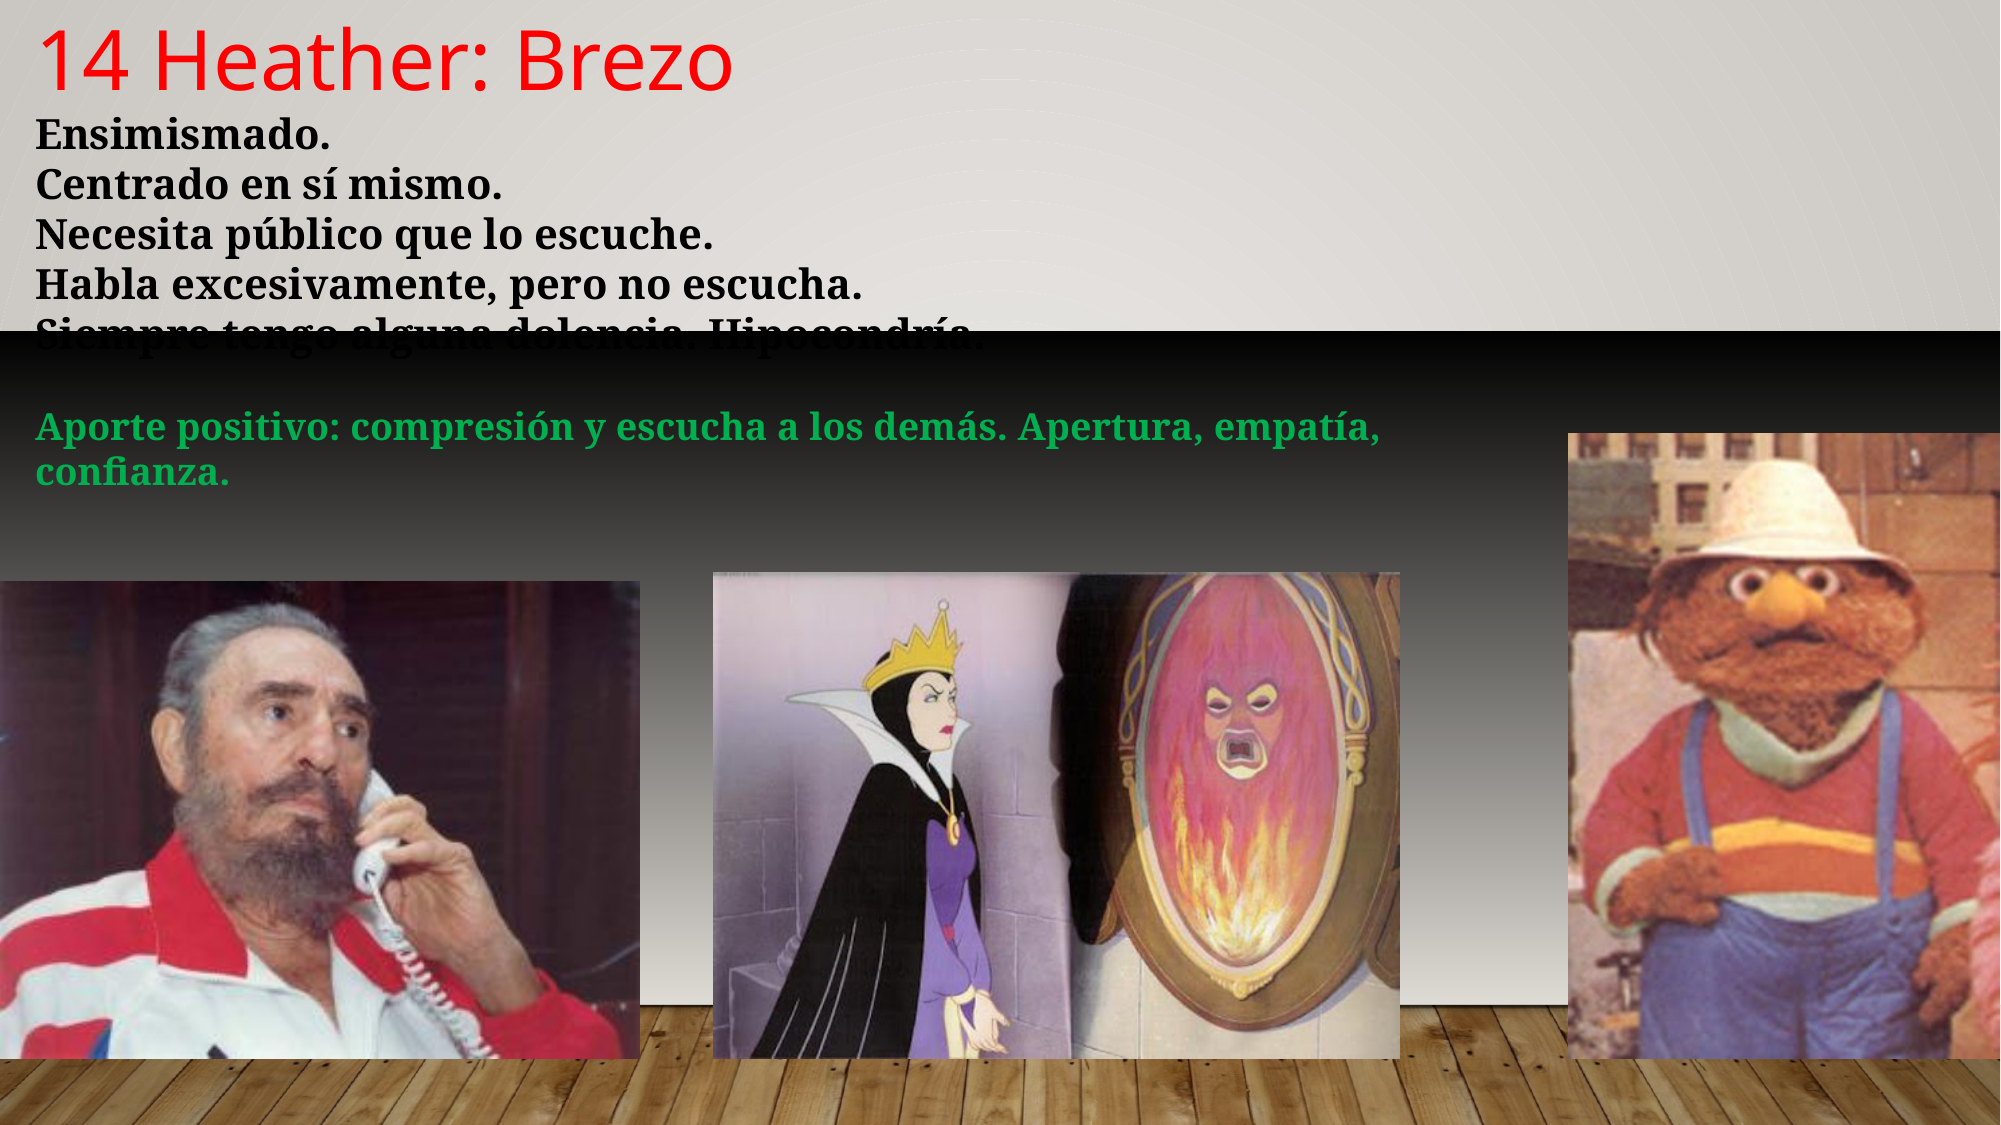

14 Heather: Brezo
Ensimismado.
Centrado en sí mismo.
Necesita público que lo escuche.
Habla excesivamente, pero no escucha.
Siempre tengo alguna dolencia. Hipocondría.
Aporte positivo: compresión y escucha a los demás. Apertura, empatía, confianza.